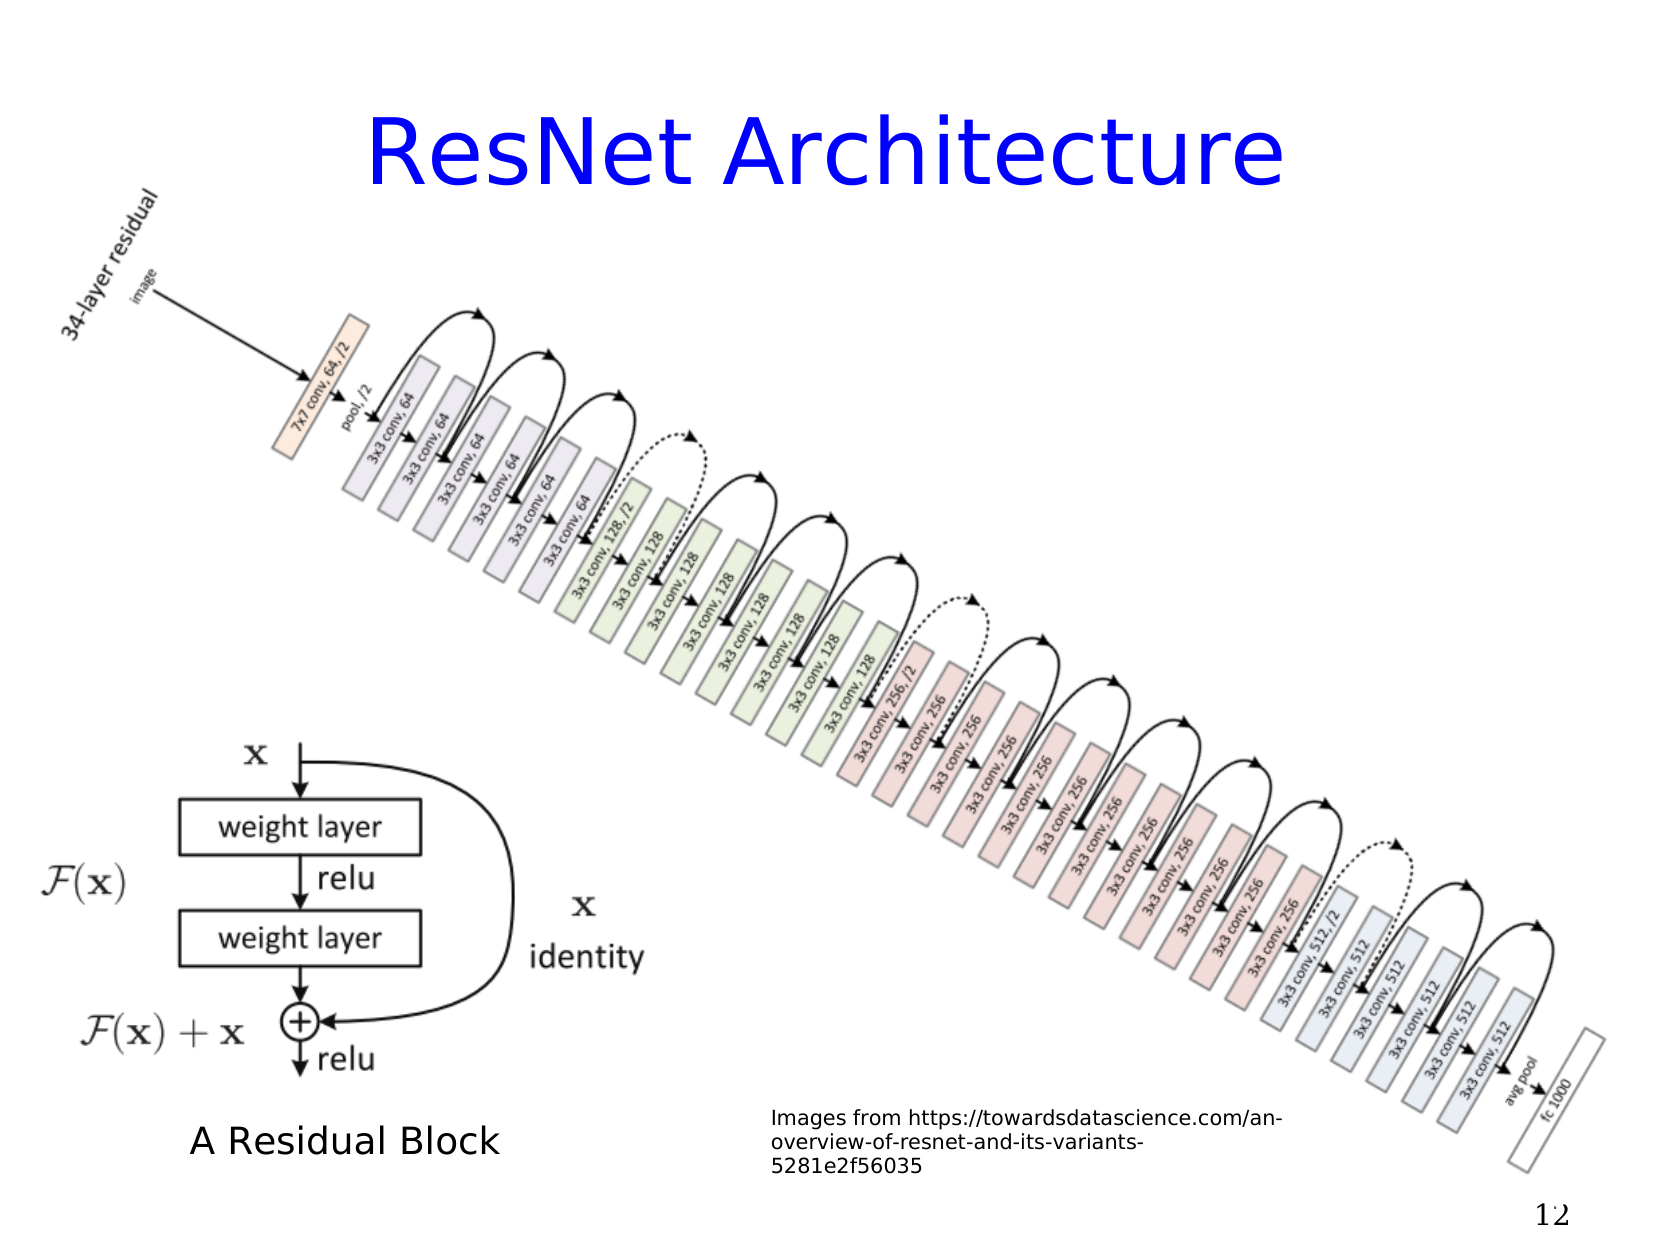

# ResNet Architecture
Images from https://towardsdatascience.com/an-overview-of-resnet-and-its-variants-5281e2f56035
A Residual Block
12